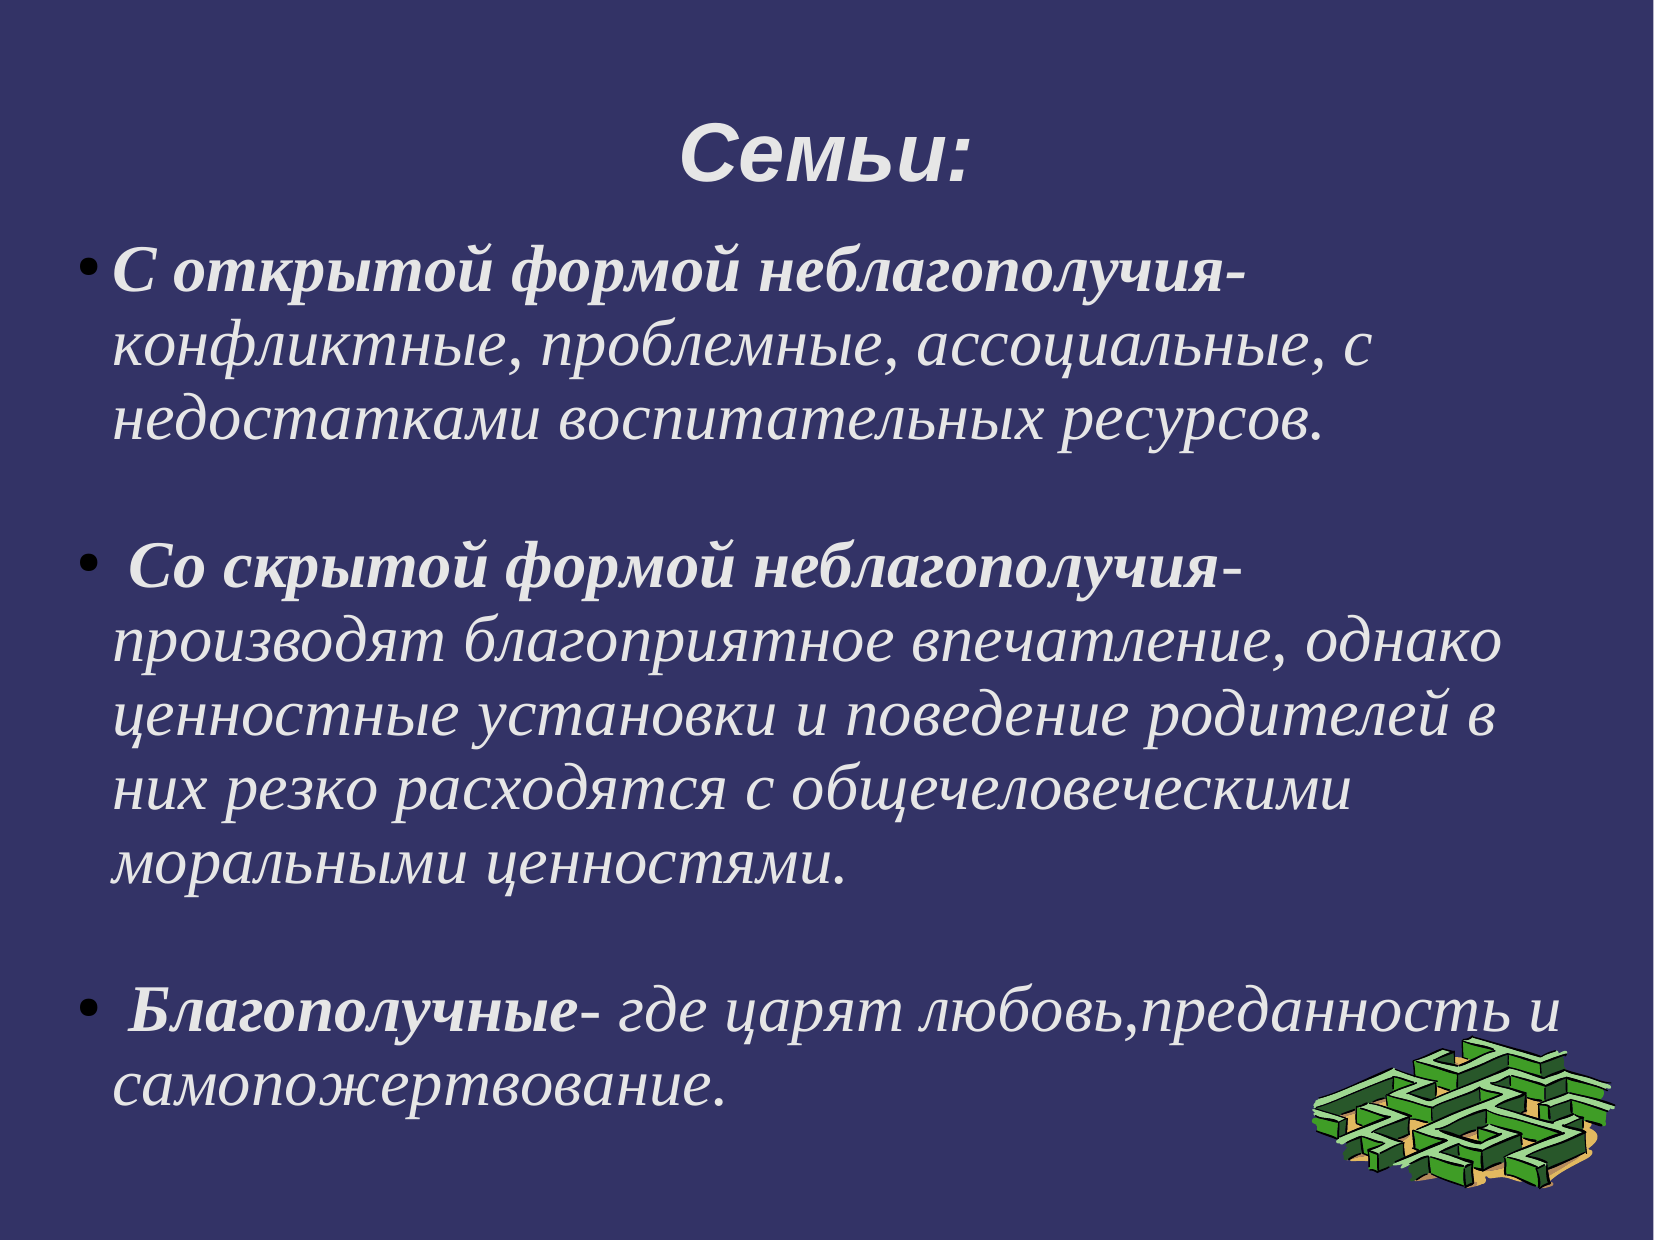

# Семьи:
С открытой формой неблагополучия- конфликтные, проблемные, ассоциальные, с недостатками воспитательных ресурсов.
 Со скрытой формой неблагополучия- производят благоприятное впечатление, однако ценностные установки и поведение родителей в них резко расходятся с общечеловеческими моральными ценностями.
 Благополучные- где царят любовь,преданность и самопожертвование.